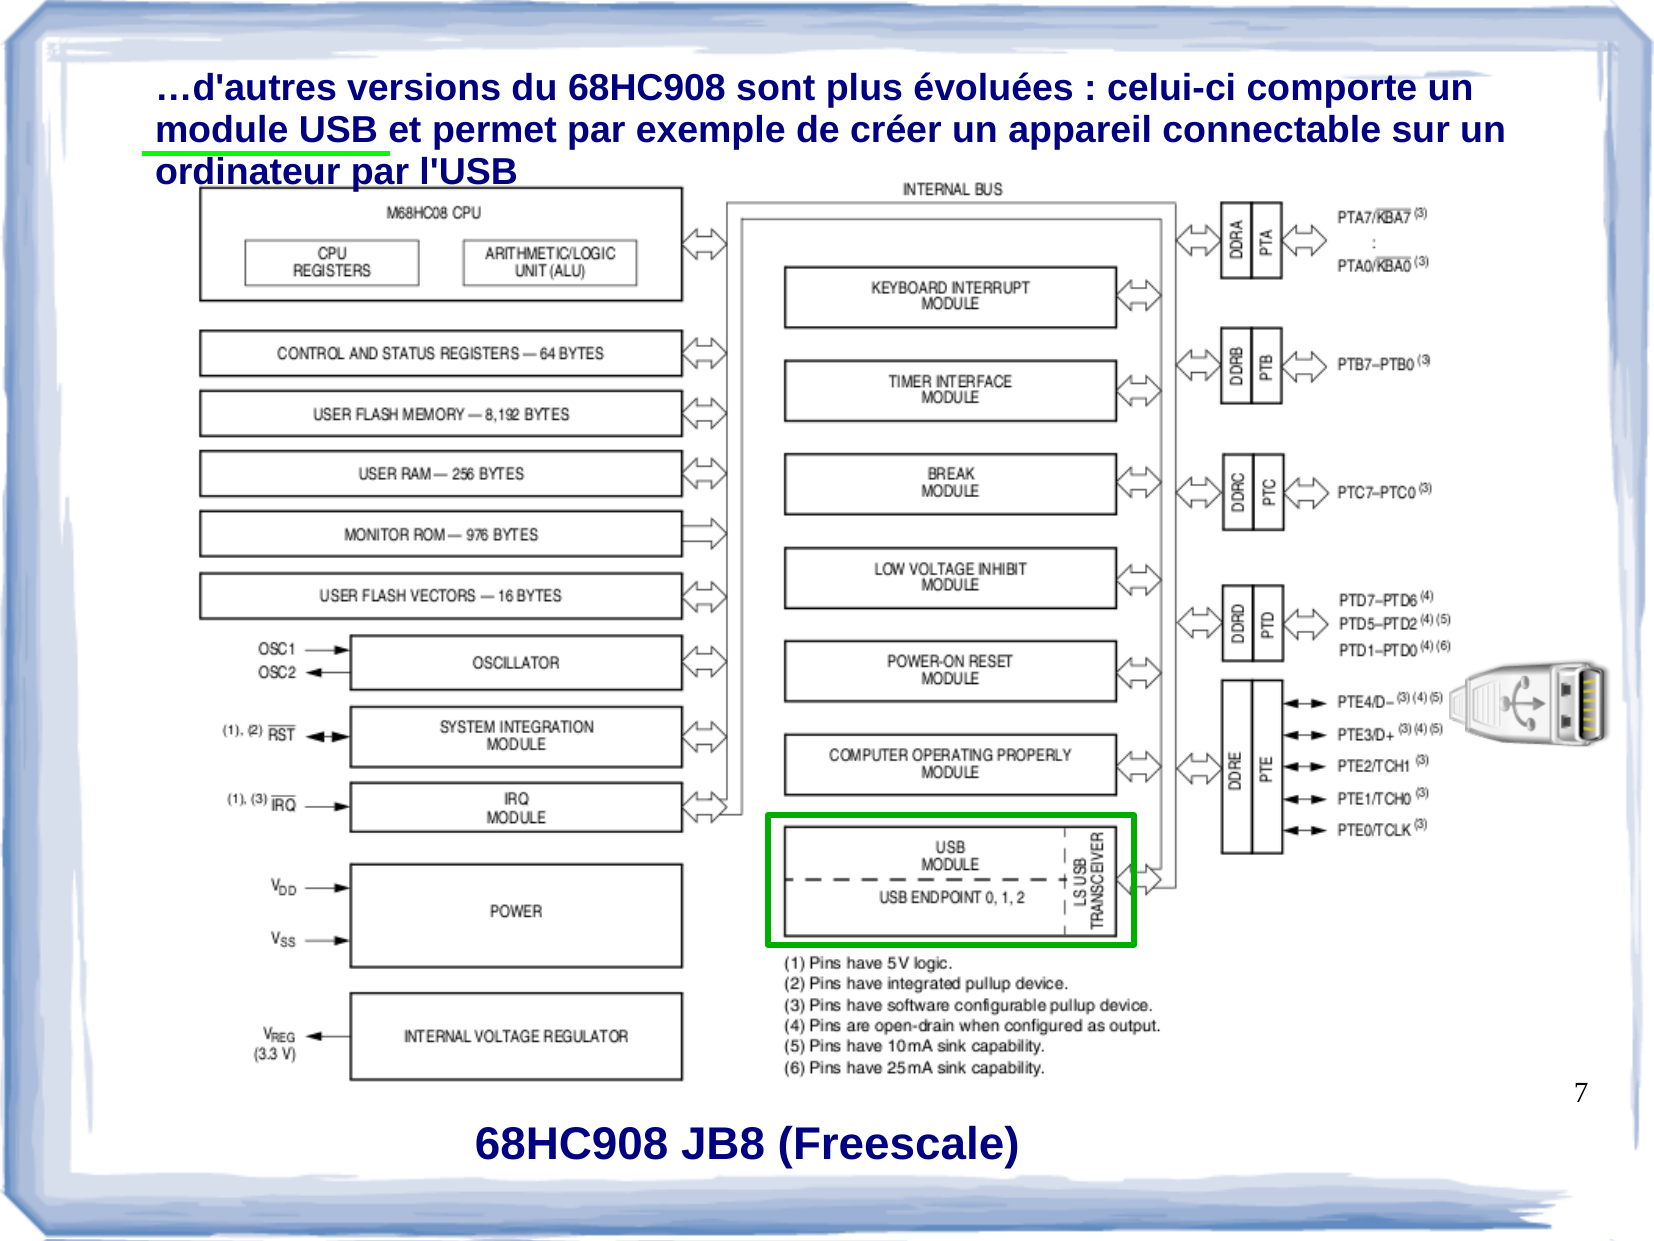

…d'autres versions du 68HC908 sont plus évoluées : celui-ci comporte un module USB et permet par exemple de créer un appareil connectable sur un ordinateur par l'USB
7
 68HC908 JB8 (Freescale)